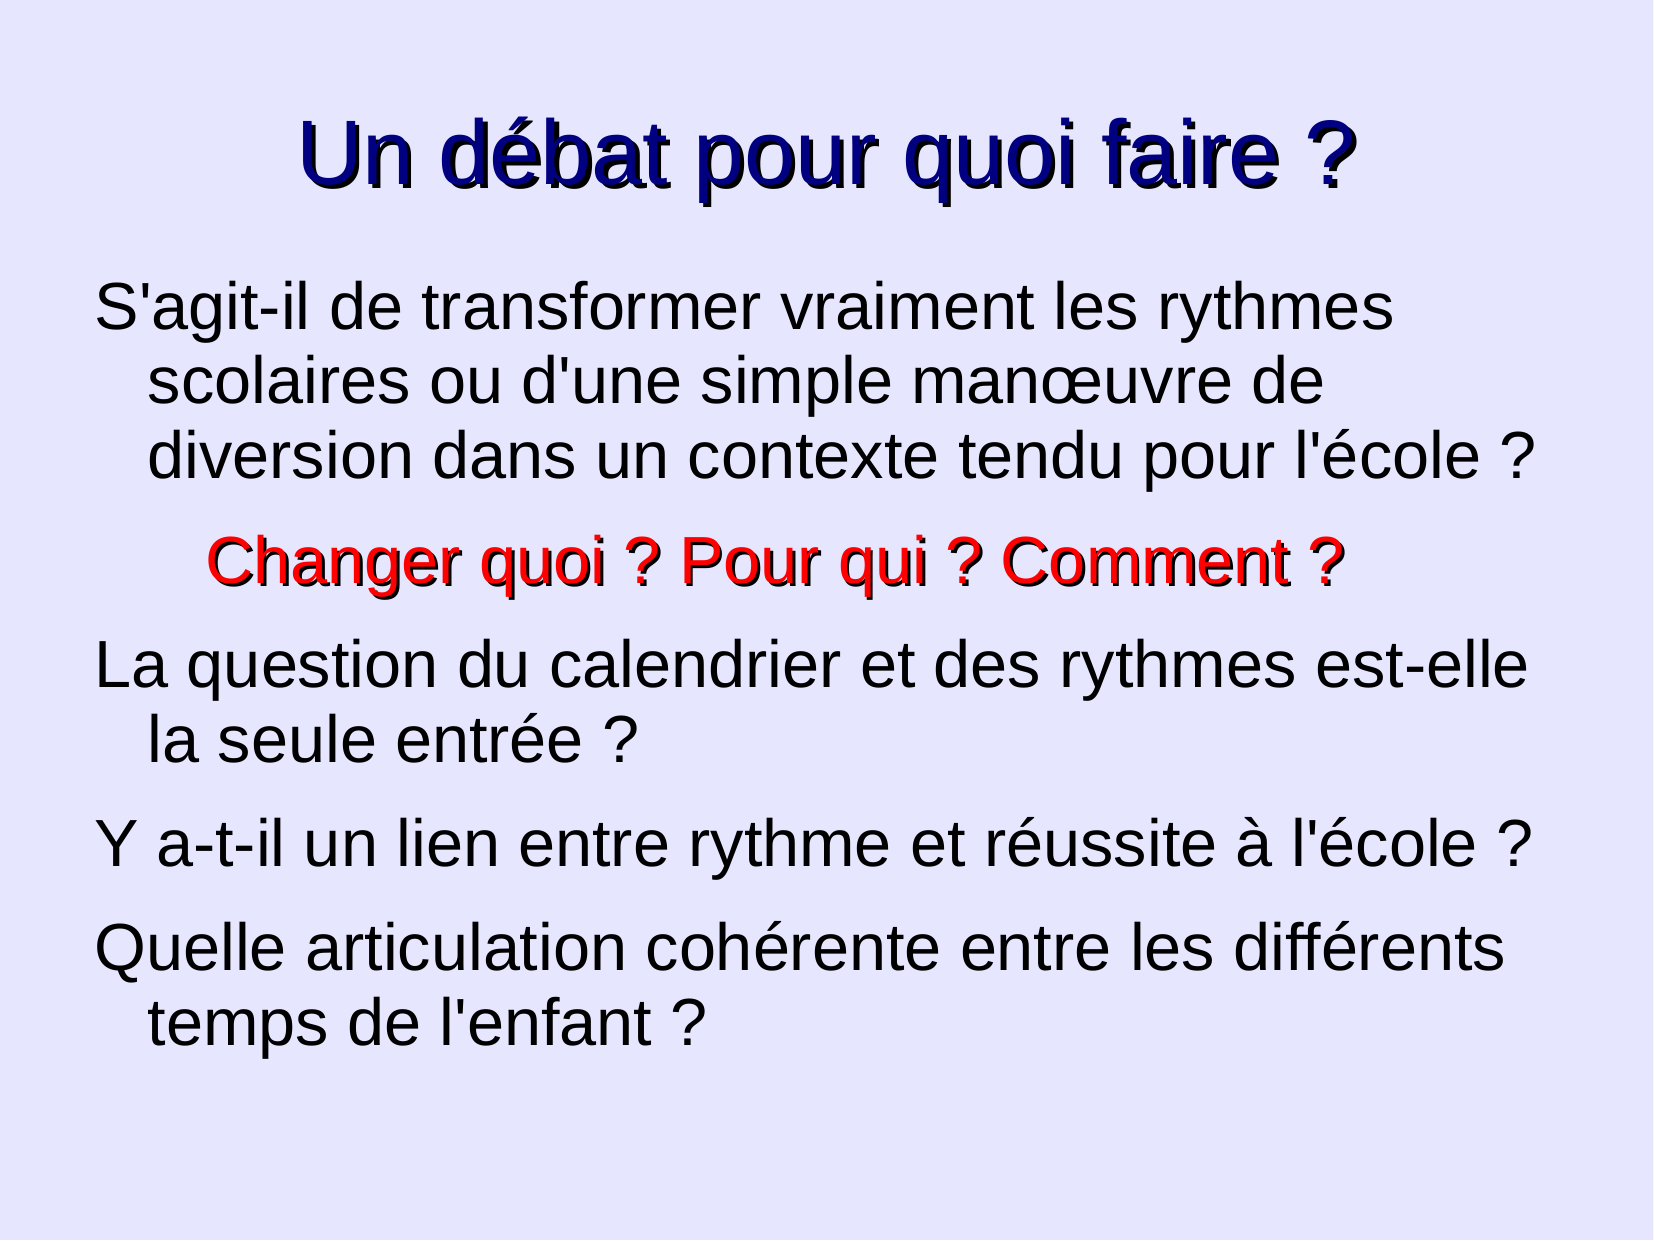

# Un débat pour quoi faire ?
S'agit-il de transformer vraiment les rythmes scolaires ou d'une simple manœuvre de diversion dans un contexte tendu pour l'école ?
 Changer quoi ? Pour qui ? Comment ?
La question du calendrier et des rythmes est-elle la seule entrée ?
Y a-t-il un lien entre rythme et réussite à l'école ?
Quelle articulation cohérente entre les différents temps de l'enfant ?